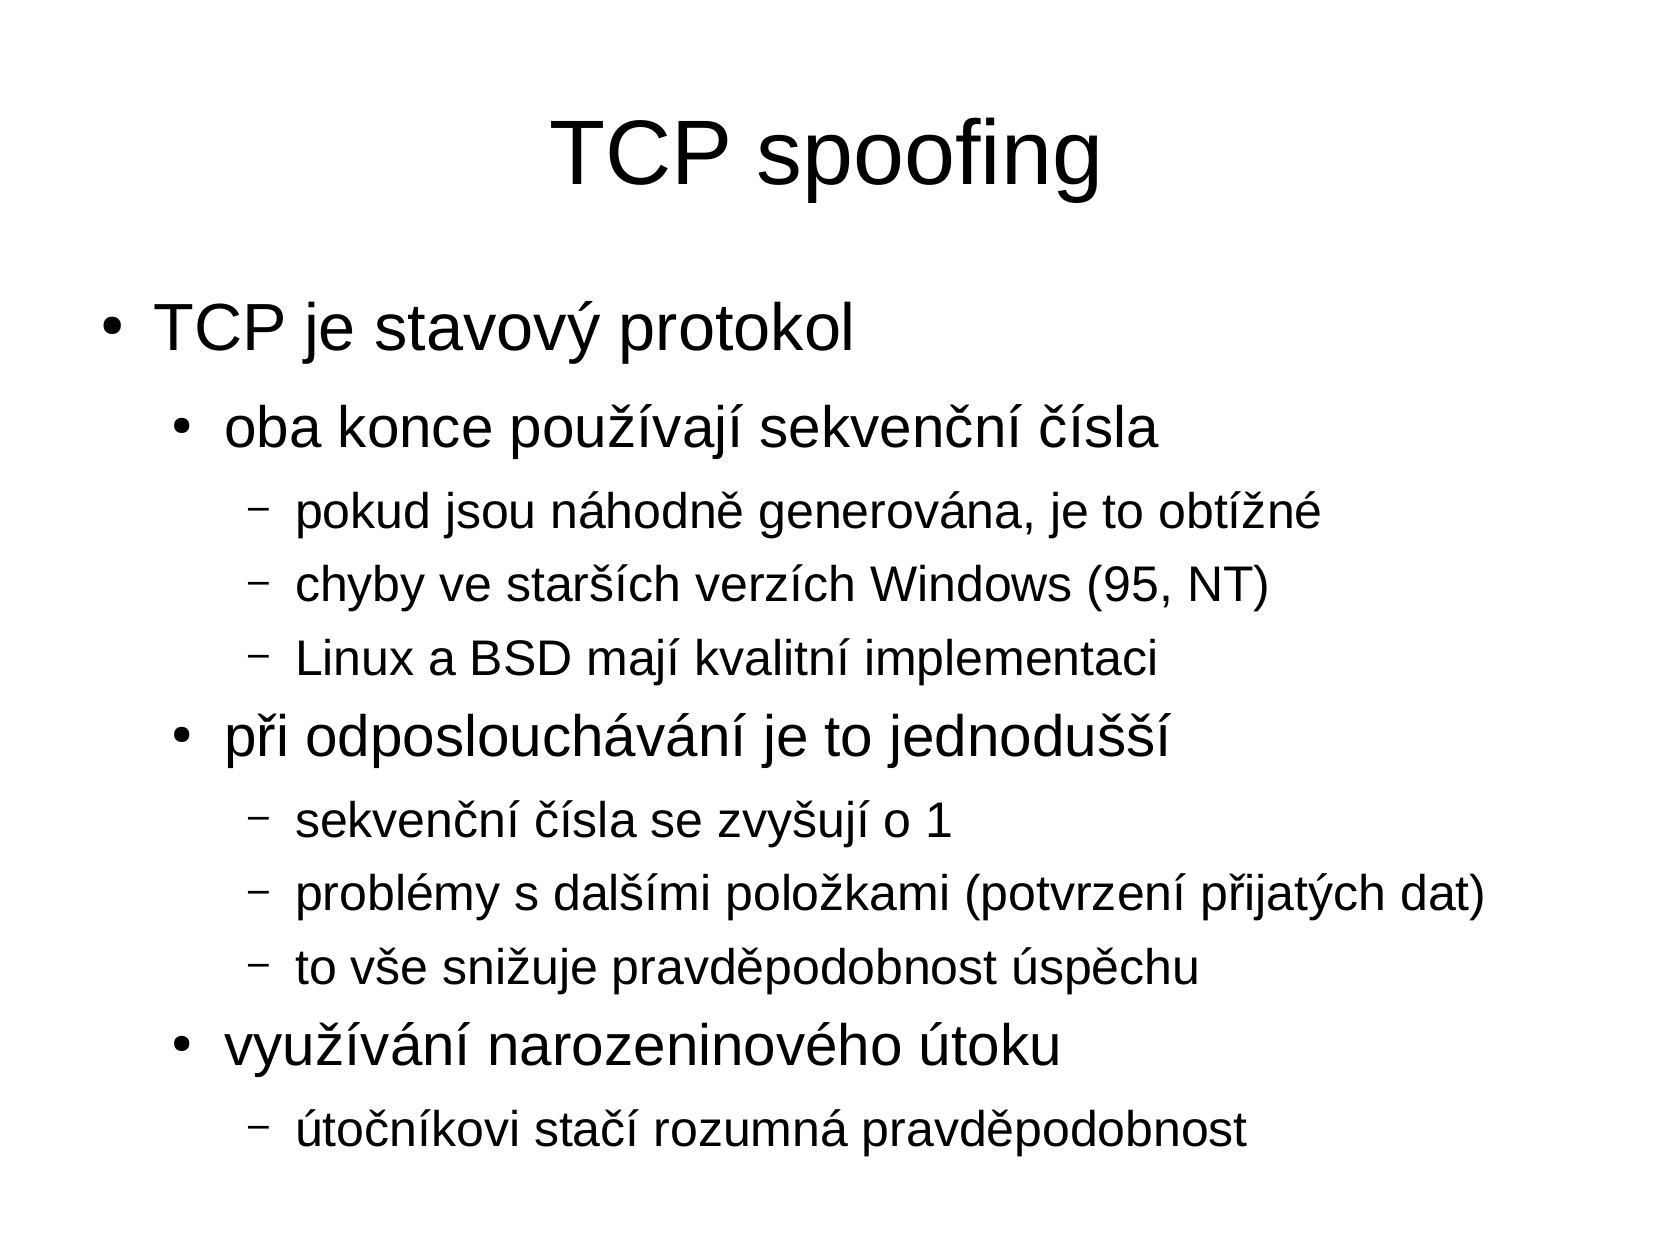

# TCP spoofing
TCP je stavový protokol
oba konce používají sekvenční čísla
pokud jsou náhodně generována, je to obtížné
chyby ve starších verzích Windows (95, NT)
Linux a BSD mají kvalitní implementaci
při odposlouchávání je to jednodušší
sekvenční čísla se zvyšují o 1
problémy s dalšími položkami (potvrzení přijatých dat)
to vše snižuje pravděpodobnost úspěchu
využívání narozeninového útoku
útočníkovi stačí rozumná pravděpodobnost